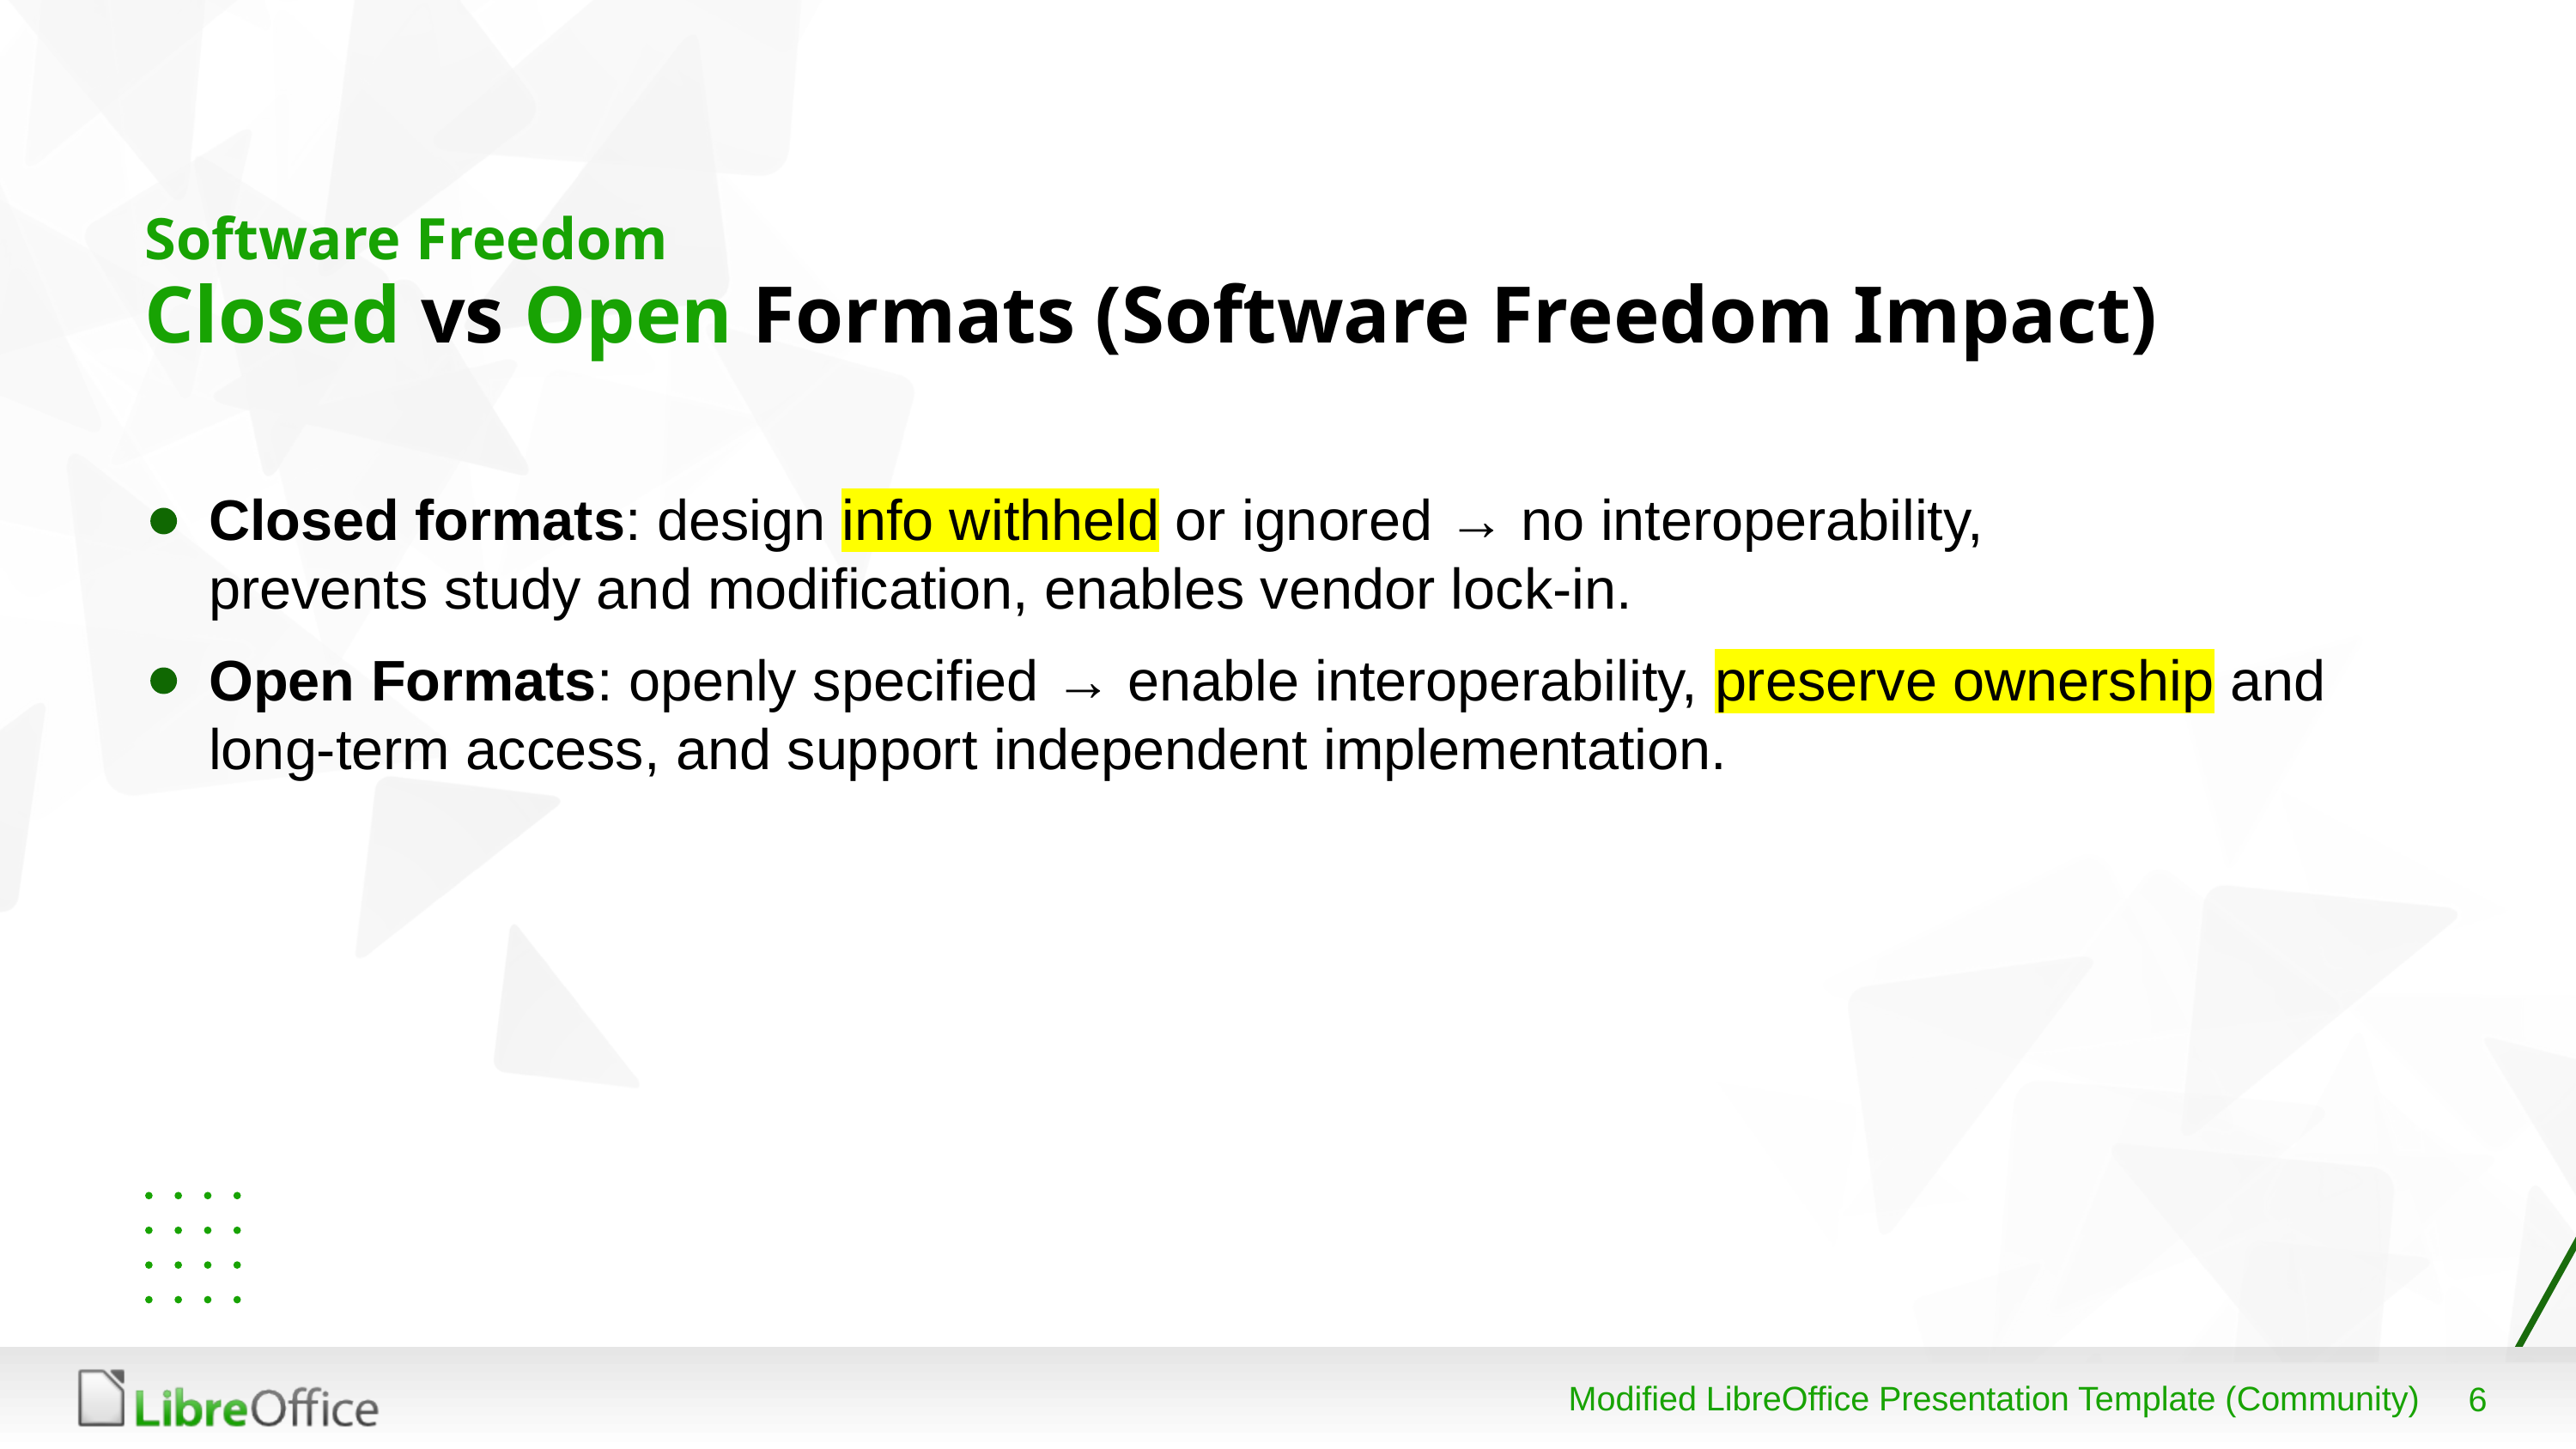

Software Freedom
Closed vs Open Formats (Software Freedom Impact)
Closed formats: design info withheld or ignored → no interoperability, prevents study and modification, enables vendor lock-in.
Open Formats: openly specified → enable interoperability, preserve ownership and long-term access, and support independent implementation.
Modified LibreOffice Presentation Template (Community)
6